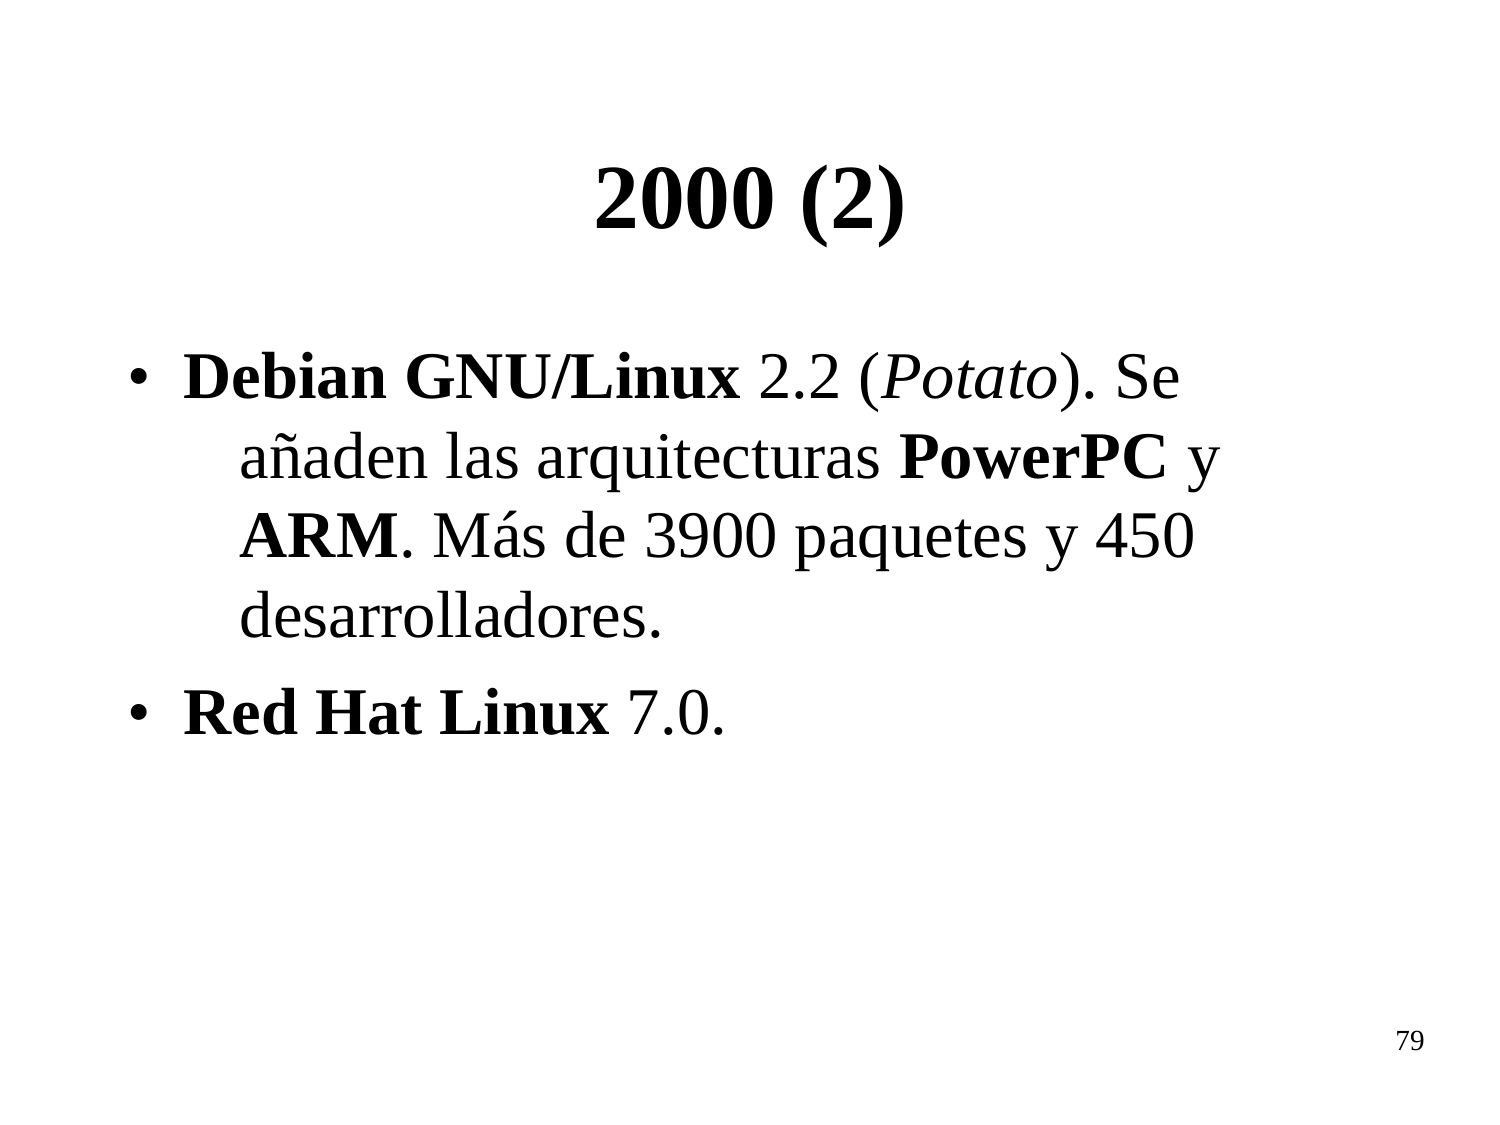

# 2000 (2)
Debian GNU/Linux 2.2 (Potato). Se añaden las arquitecturas PowerPC y ARM. Más de 3900 paquetes y 450 desarrolladores.
Red Hat Linux 7.0.
79